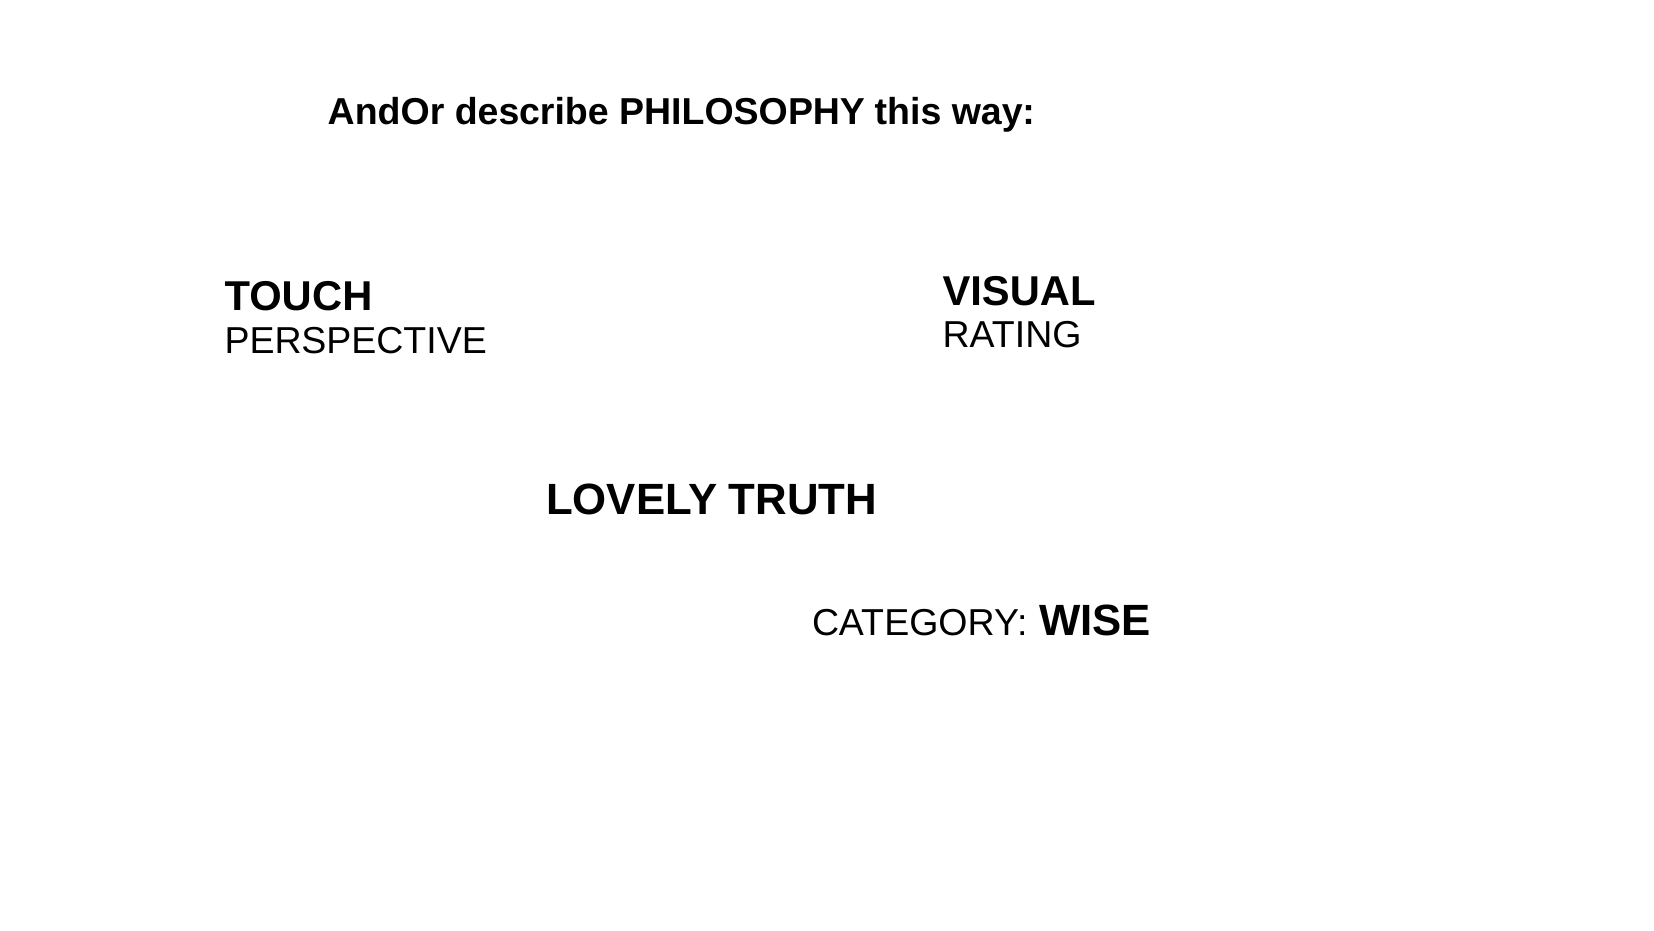

AndOr describe PHILOSOPHY this way:
VISUAL
RATING
TOUCH
PERSPECTIVE
LOVELY TRUTH
CATEGORY: WISE